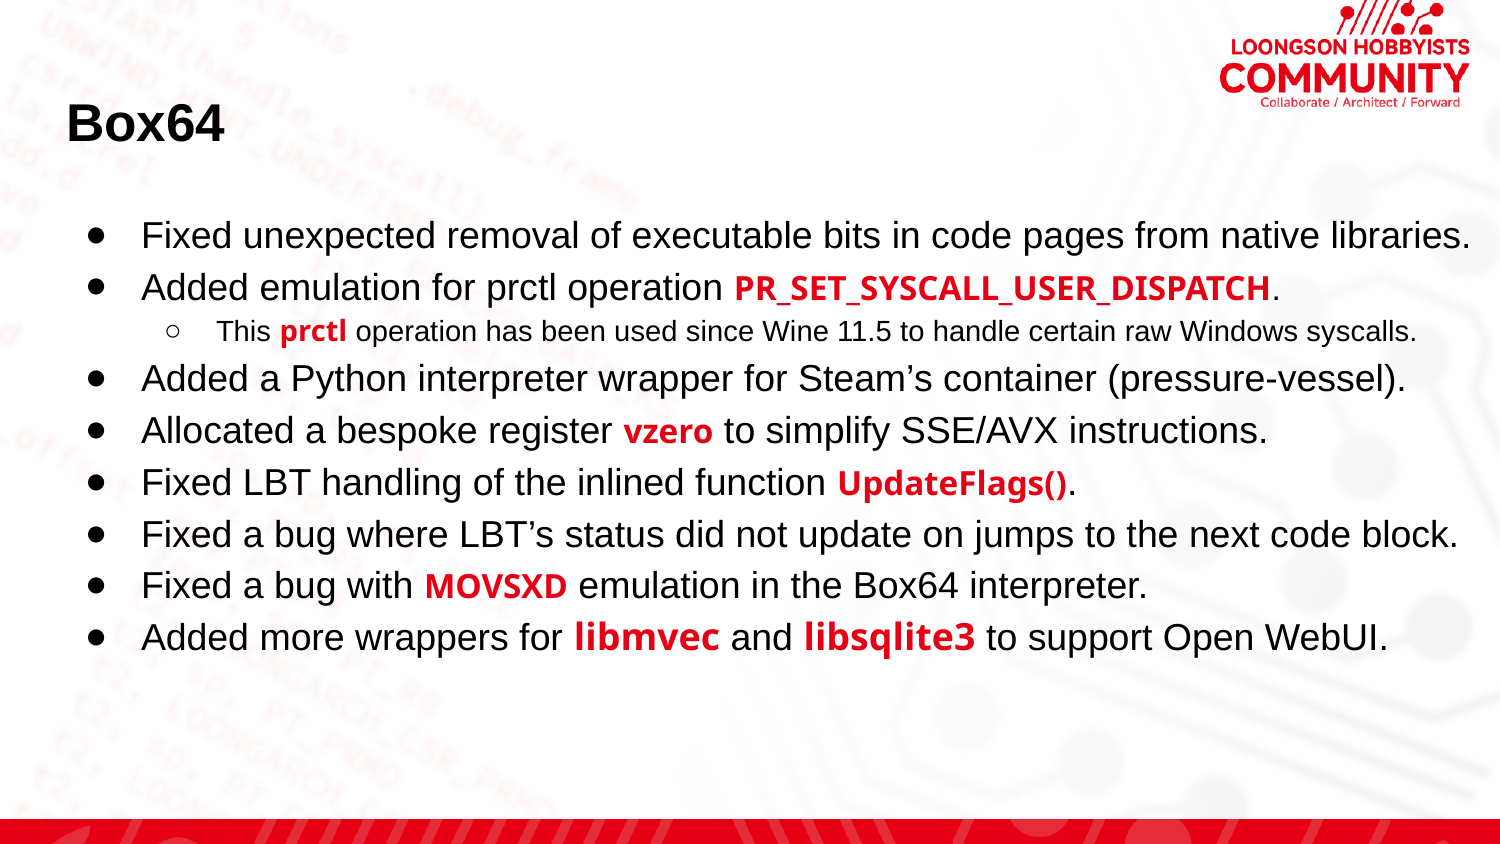

# Box64
Fixed unexpected removal of executable bits in code pages from native libraries.
Added emulation for prctl operation PR_SET_SYSCALL_USER_DISPATCH.
This prctl operation has been used since Wine 11.5 to handle certain raw Windows syscalls.
Added a Python interpreter wrapper for Steam’s container (pressure-vessel).
Allocated a bespoke register vzero to simplify SSE/AVX instructions.
Fixed LBT handling of the inlined function UpdateFlags().
Fixed a bug where LBT’s status did not update on jumps to the next code block.
Fixed a bug with MOVSXD emulation in the Box64 interpreter.
Added more wrappers for libmvec and libsqlite3 to support Open WebUI.